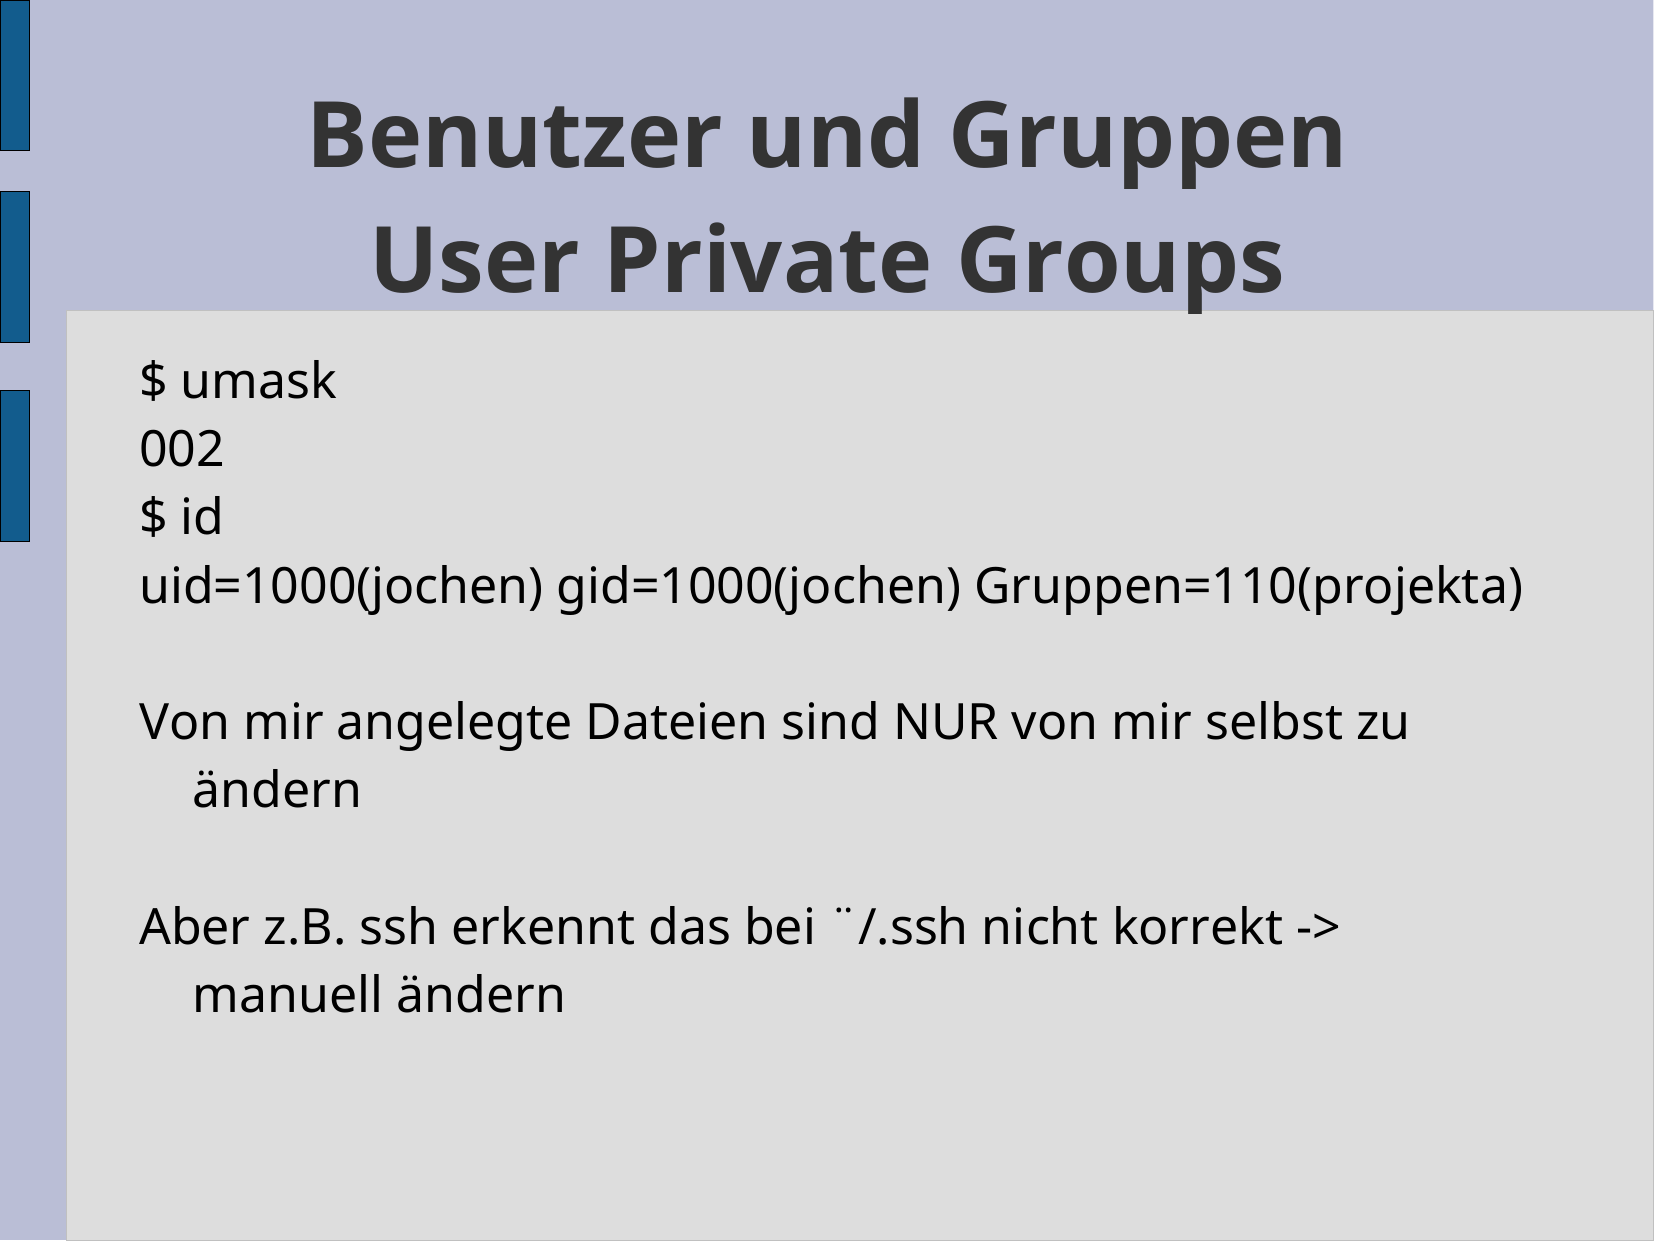

# Benutzer und Gruppen User Private Groups
$ umask
002
$ id
uid=1000(jochen) gid=1000(jochen) Gruppen=110(projekta)
Von mir angelegte Dateien sind NUR von mir selbst zu ändern
Aber z.B. ssh erkennt das bei ¨/.ssh nicht korrekt -> manuell ändern